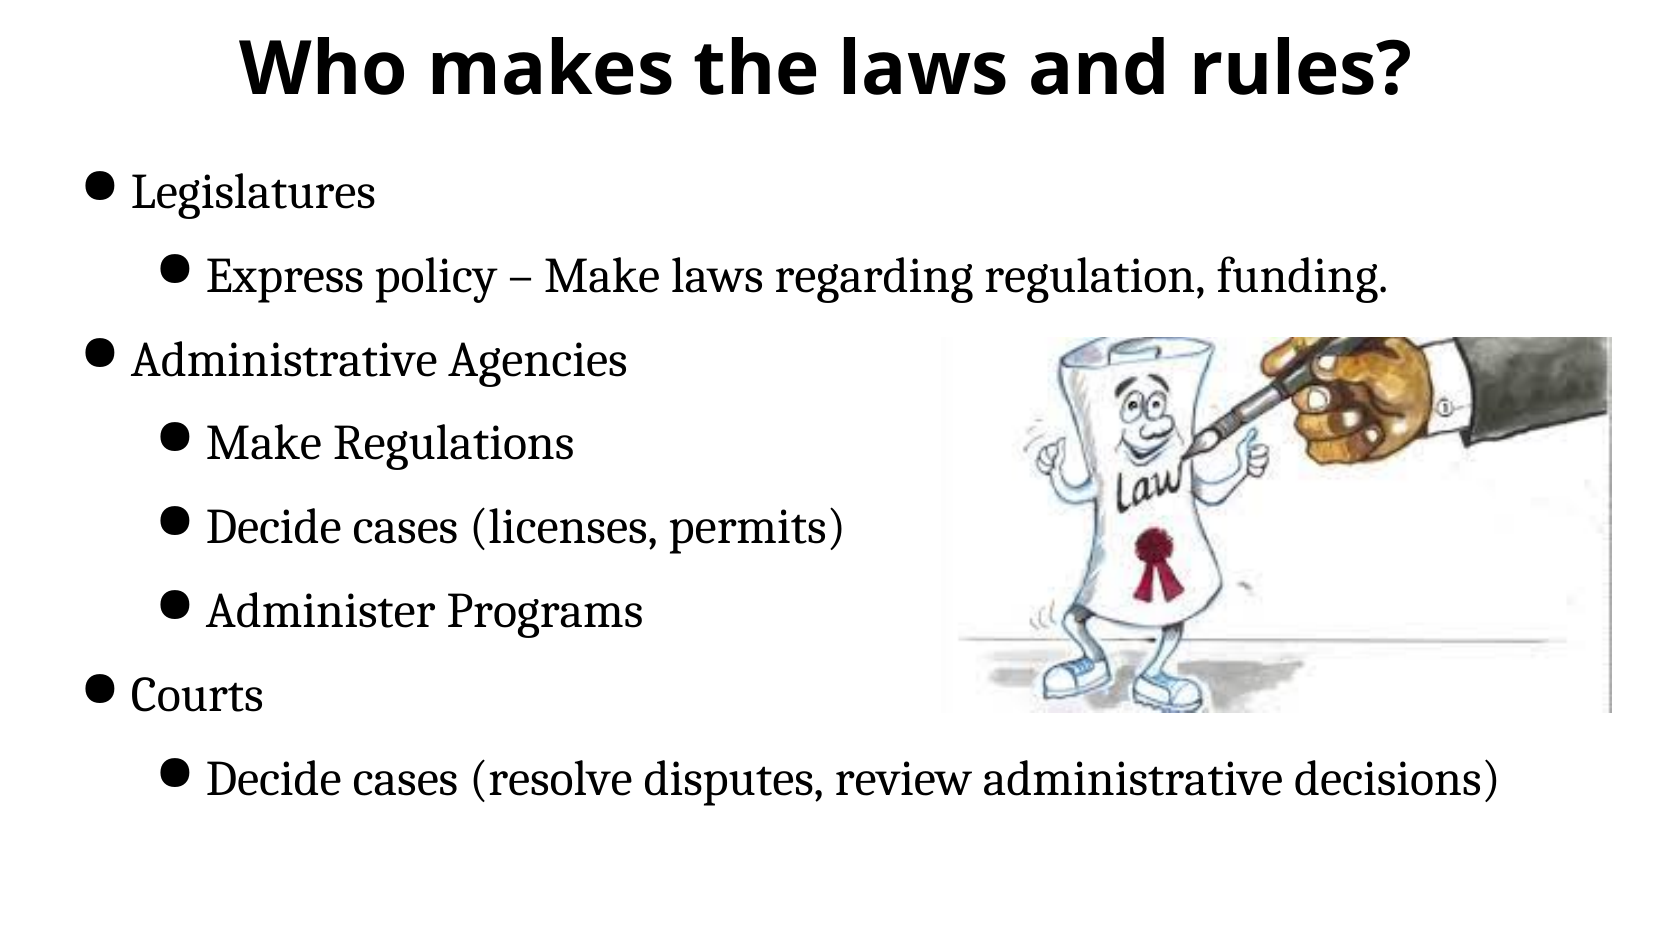

# Who makes the laws and rules?
 Legislatures
 Express policy – Make laws regarding regulation, funding.
 Administrative Agencies
 Make Regulations
 Decide cases (licenses, permits)
 Administer Programs
 Courts
 Decide cases (resolve disputes, review administrative decisions)